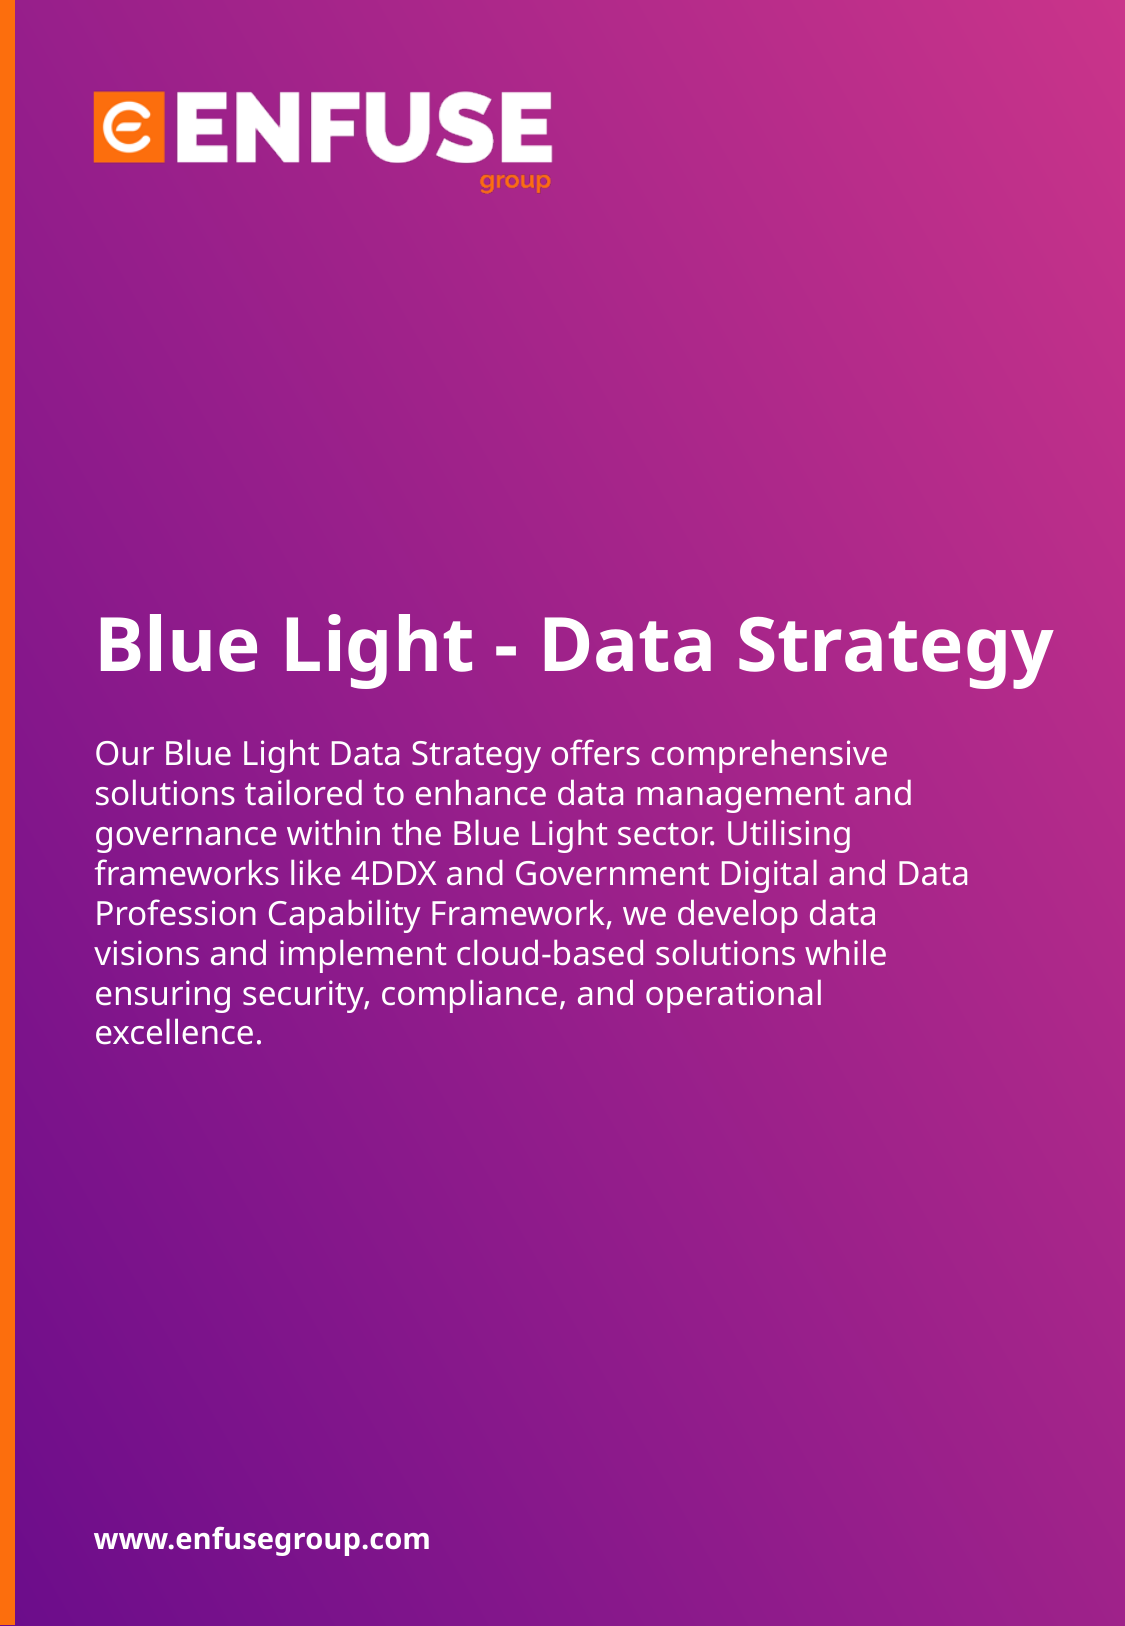

Blue Light - Data Strategy
Our Blue Light Data Strategy offers comprehensive solutions tailored to enhance data management and governance within the Blue Light sector. Utilising frameworks like 4DDX and Government Digital and Data Profession Capability Framework, we develop data visions and implement cloud-based solutions while ensuring security, compliance, and operational excellence.